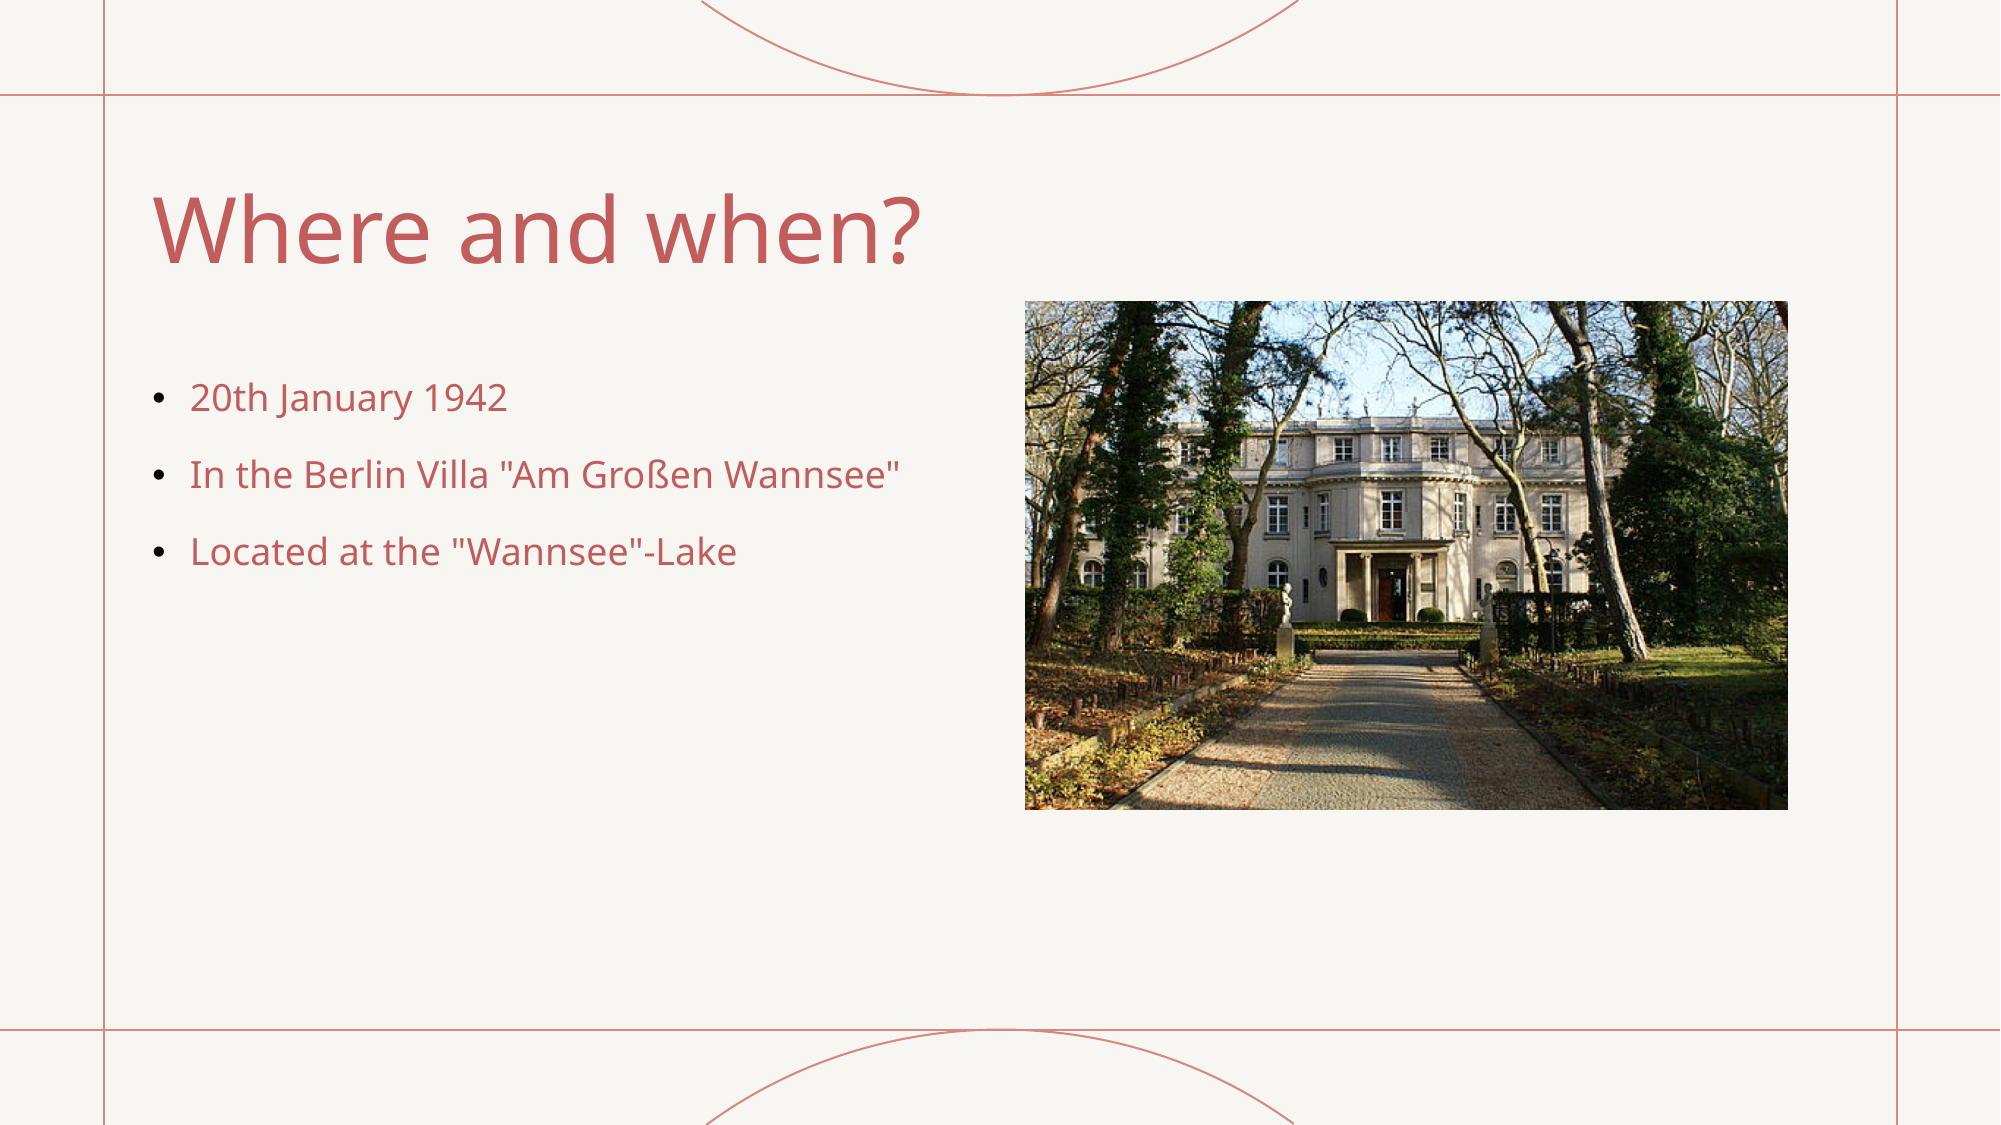

# Where and when?
20th January 1942
In the Berlin Villa "Am Großen Wannsee"
Located at the "Wannsee"-Lake